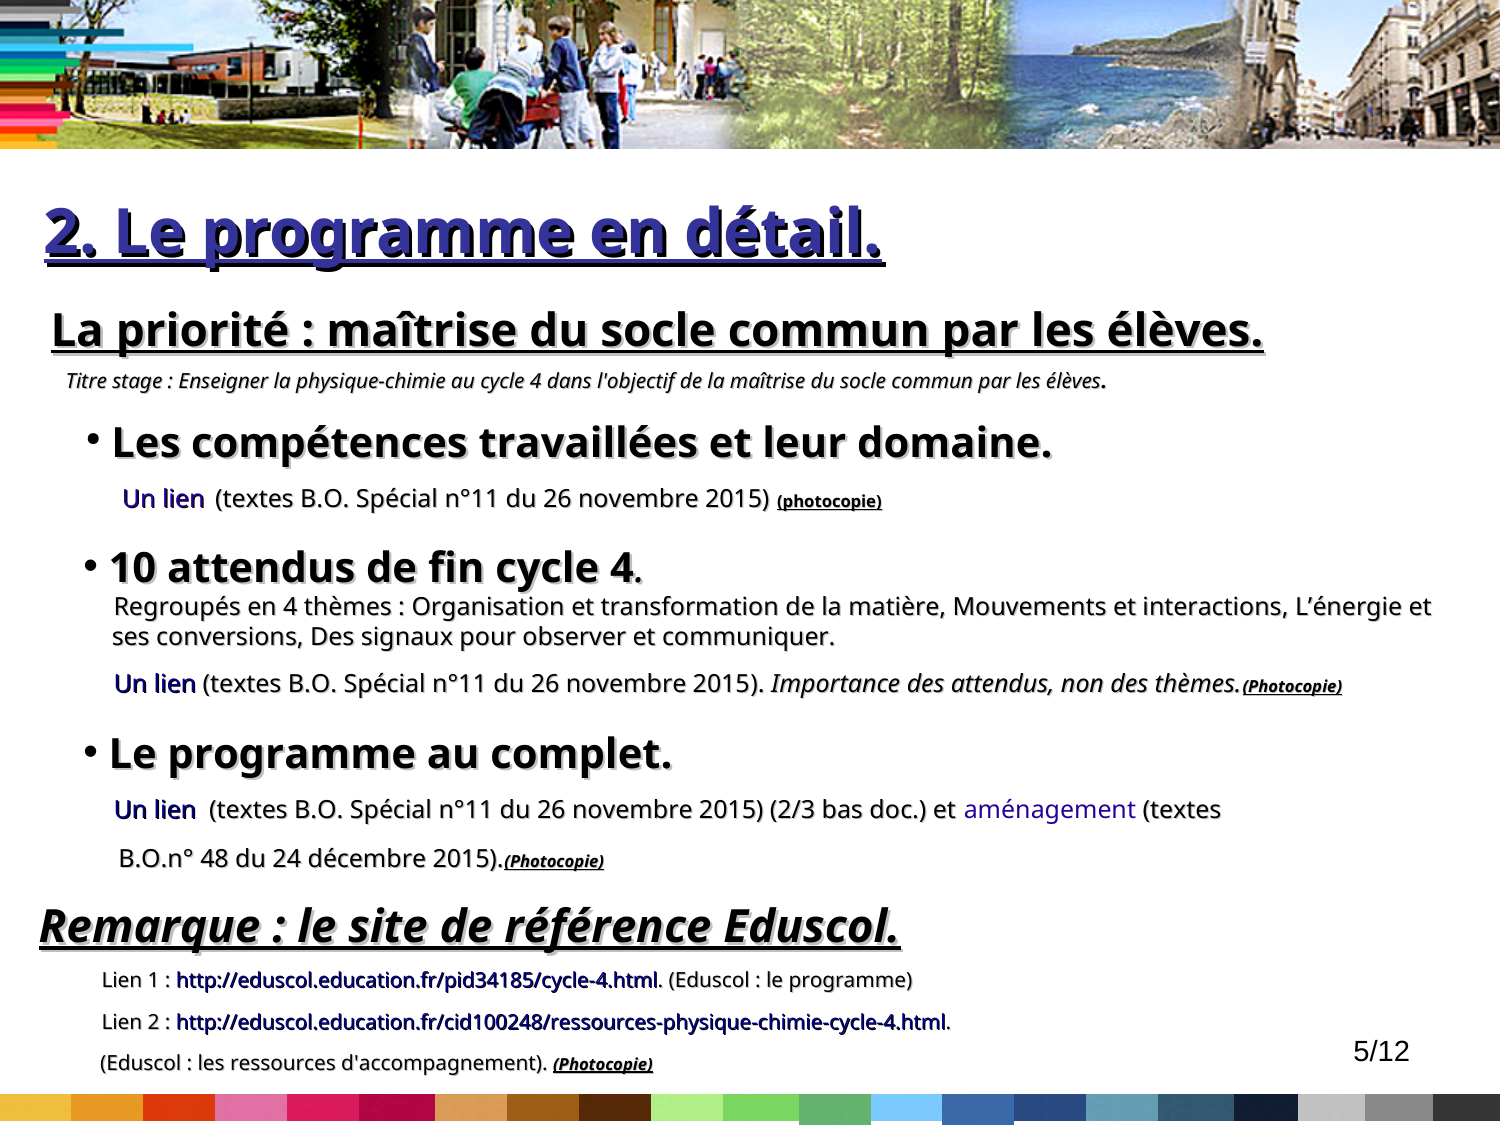

2. Le programme en détail.
 La priorité : maîtrise du socle commun par les élèves.
Titre stage : Enseigner la physique-chimie au cycle 4 dans l'objectif de la maîtrise du socle commun par les élèves.
 Les compétences travaillées et leur domaine.
 Un lien (textes B.O. Spécial n°11 du 26 novembre 2015) (photocopie)
 10 attendus de fin cycle 4.
Regroupés en 4 thèmes : Organisation et transformation de la matière, Mouvements et interactions, L’énergie et ses conversions, Des signaux pour observer et communiquer.
Un lien (textes B.O. Spécial n°11 du 26 novembre 2015). Importance des attendus, non des thèmes.(Photocopie)
 Le programme au complet.
Un lien (textes B.O. Spécial n°11 du 26 novembre 2015) (2/3 bas doc.) et aménagement (textes
 B.O.n° 48 du 24 décembre 2015).(Photocopie)
 Remarque : le site de référence Eduscol.
Lien 1 : http://eduscol.education.fr/pid34185/cycle-4.html. (Eduscol : le programme)
Lien 2 : http://eduscol.education.fr/cid100248/ressources-physique-chimie-cycle-4.html.
(Eduscol : les ressources d'accompagnement). (Photocopie)